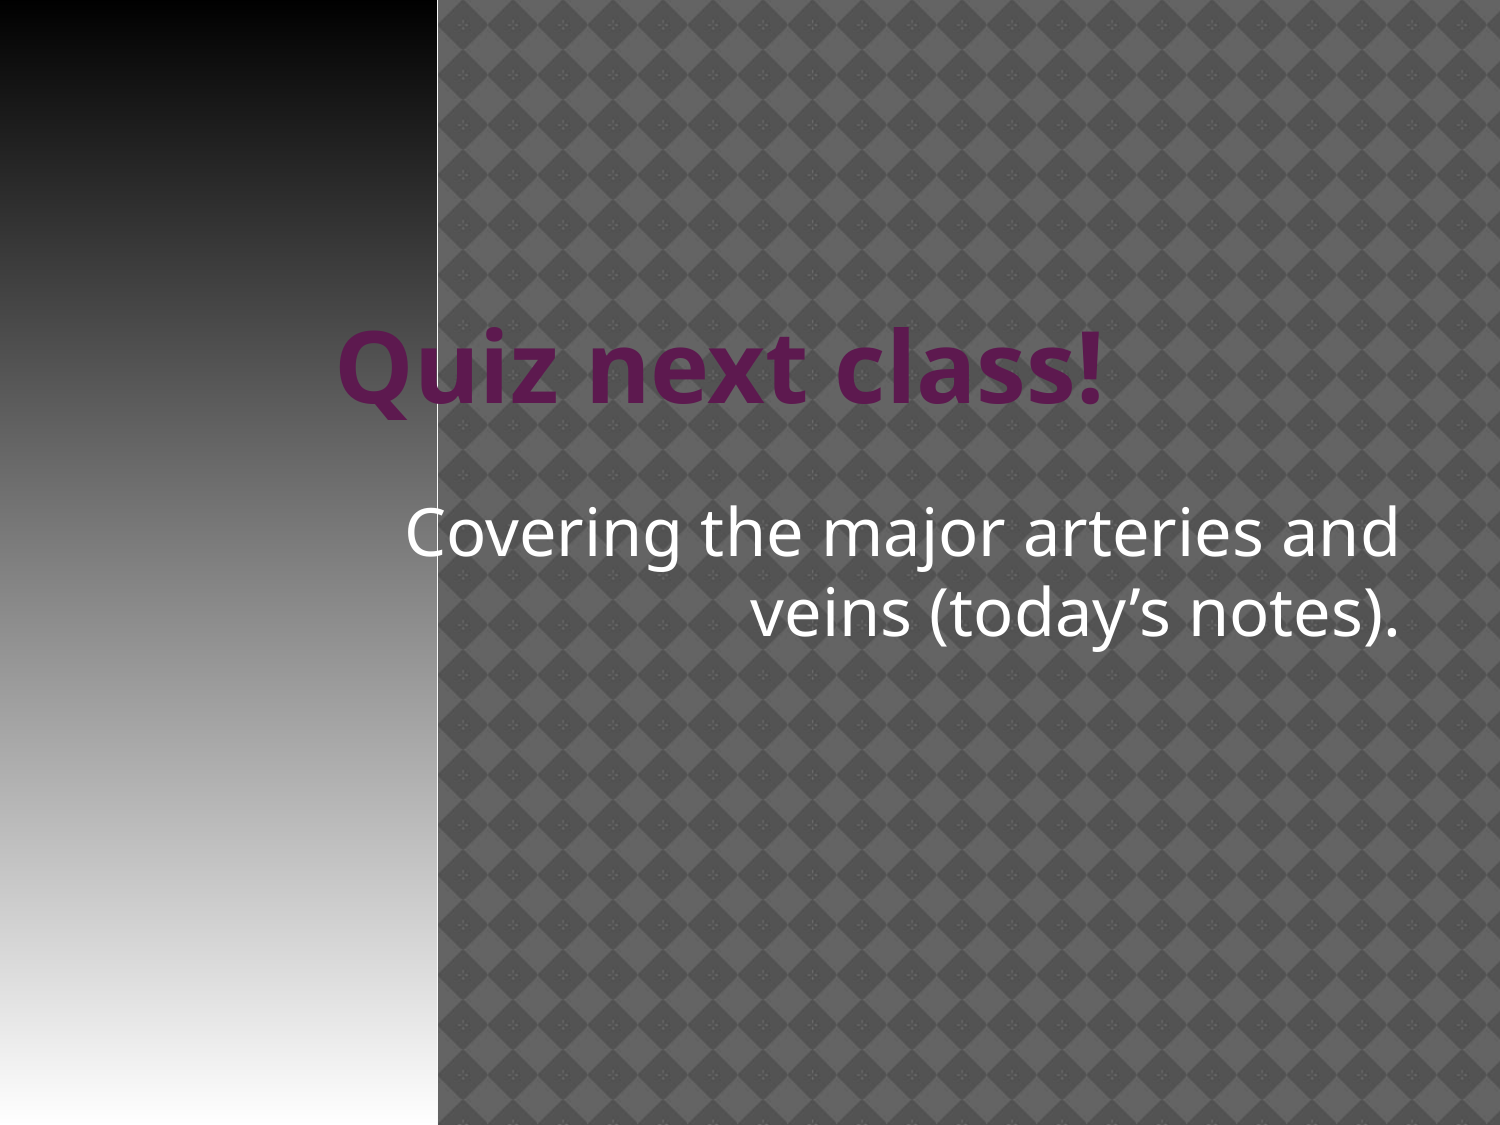

# Quiz next class!
Covering the major arteries and veins (today’s notes).